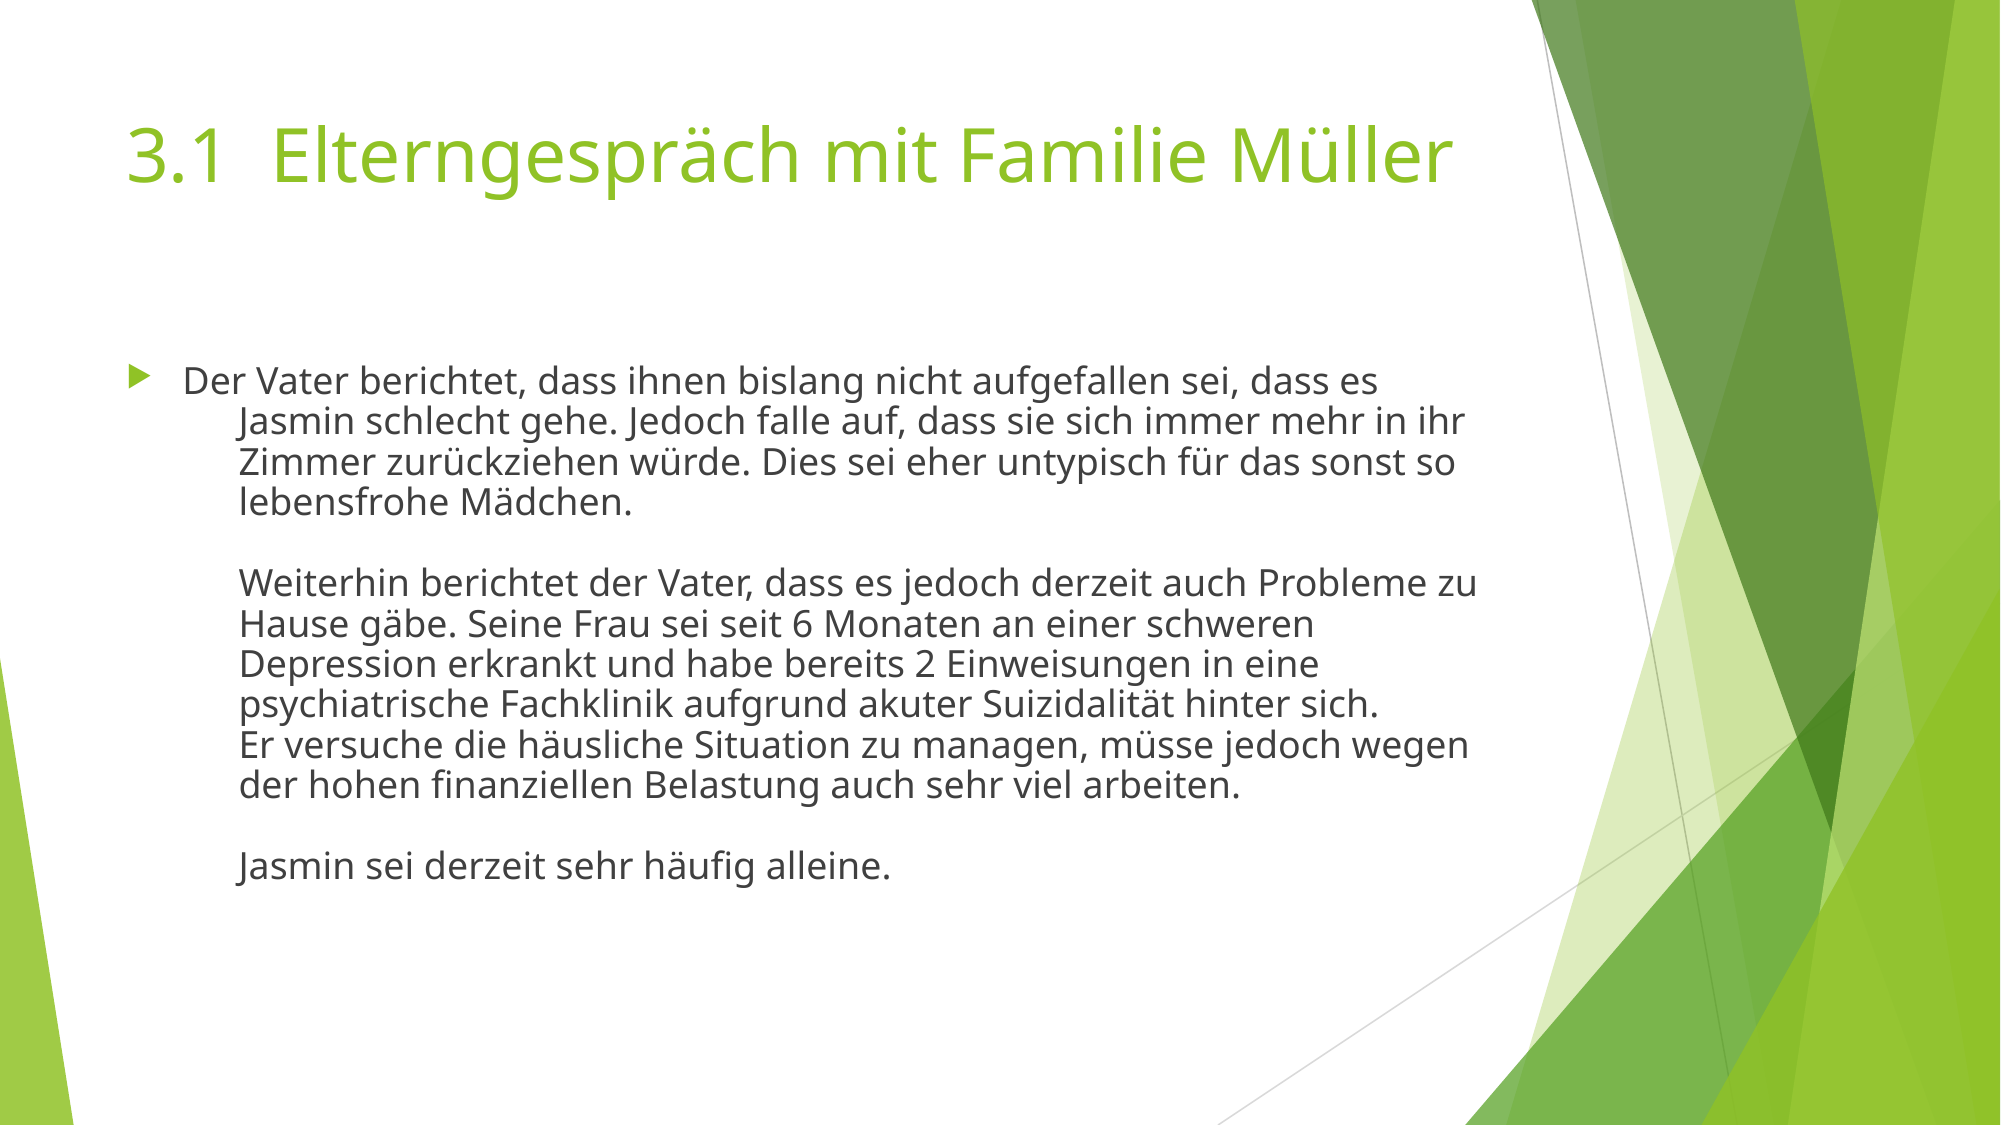

# 3.1 Elterngespräch mit Familie Müller
Der Vater berichtet, dass ihnen bislang nicht aufgefallen sei, dass es Jasmin schlecht gehe. Jedoch falle auf, dass sie sich immer mehr in ihr Zimmer zurückziehen würde. Dies sei eher untypisch für das sonst so lebensfrohe Mädchen.
Weiterhin berichtet der Vater, dass es jedoch derzeit auch Probleme zu Hause gäbe. Seine Frau sei seit 6 Monaten an einer schweren Depression erkrankt und habe bereits 2 Einweisungen in eine psychiatrische Fachklinik aufgrund akuter Suizidalität hinter sich.
Er versuche die häusliche Situation zu managen, müsse jedoch wegen der hohen finanziellen Belastung auch sehr viel arbeiten.
Jasmin sei derzeit sehr häufig alleine.